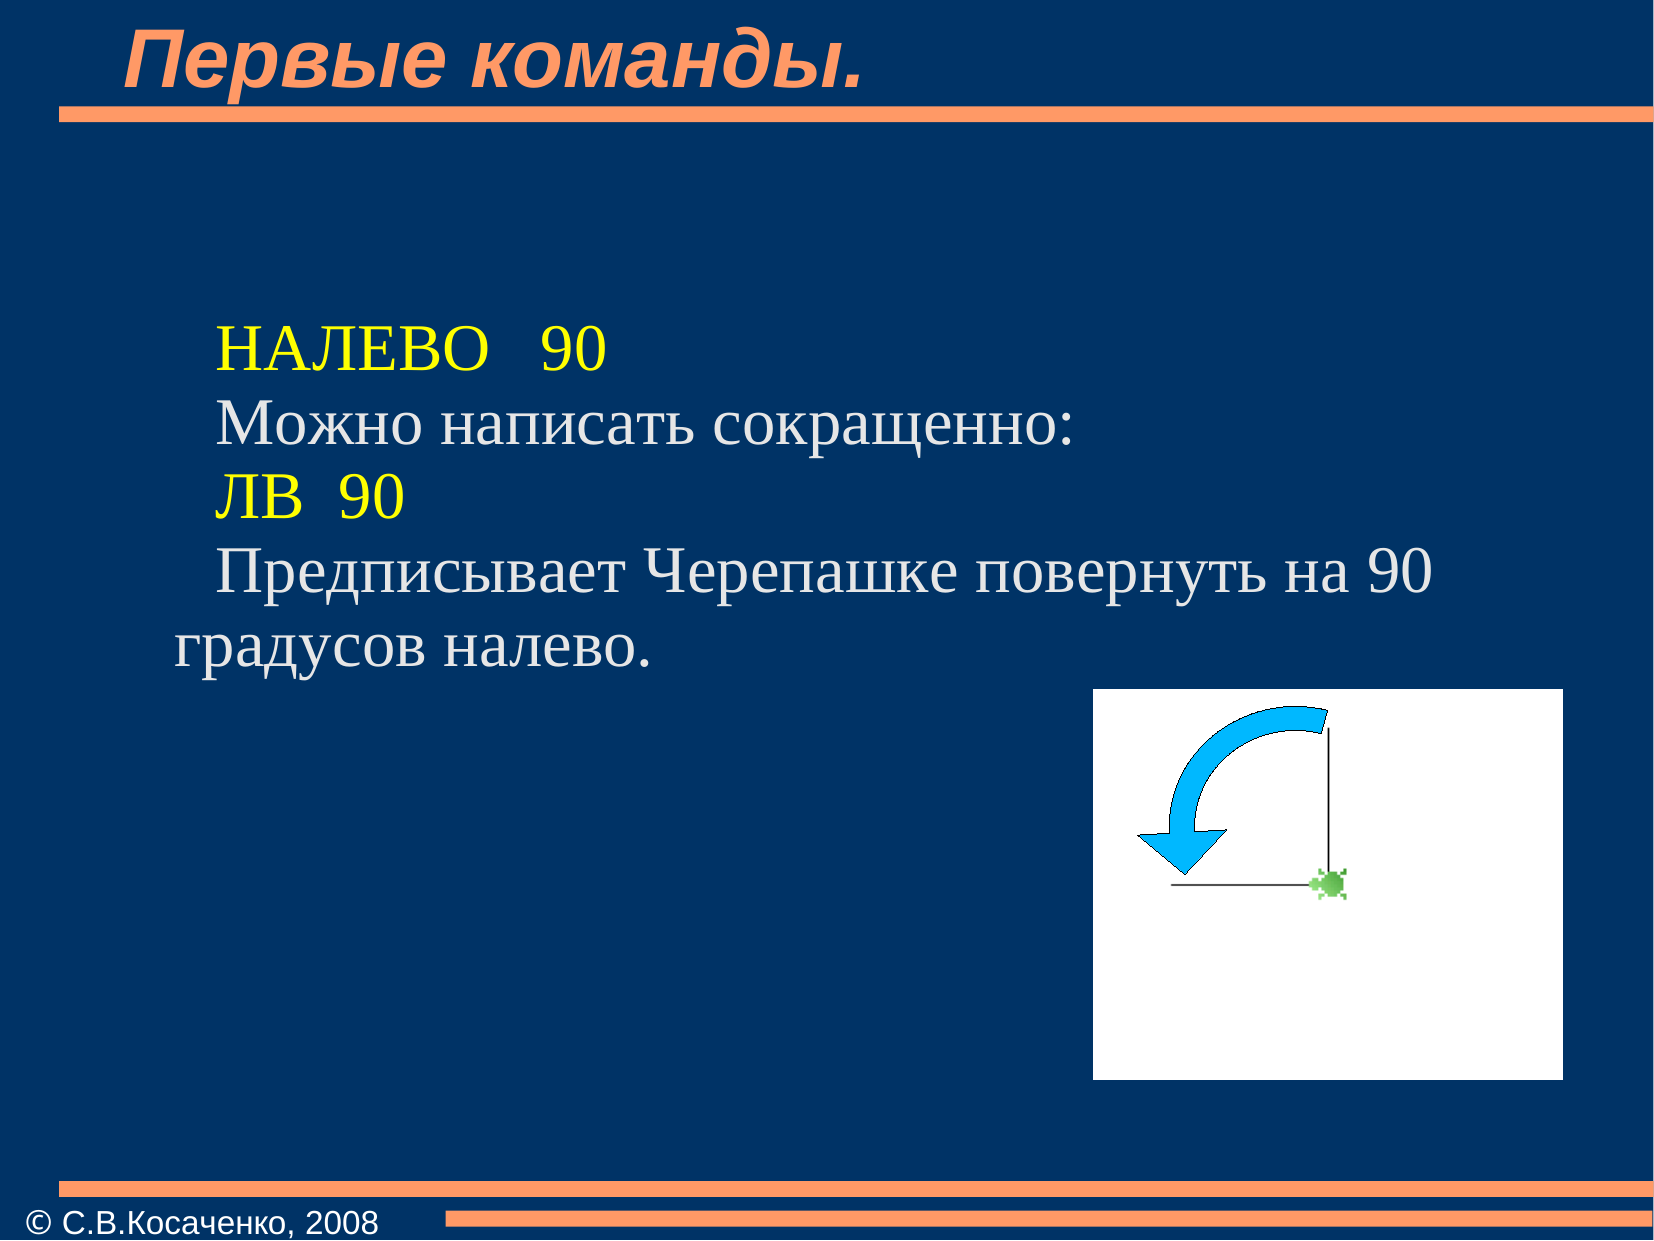

# Первые команды.
НАЛЕВО 90
Можно написать сокращенно:
ЛВ 90
Предписывает Черепашке повернуть на 90 градусов налево.